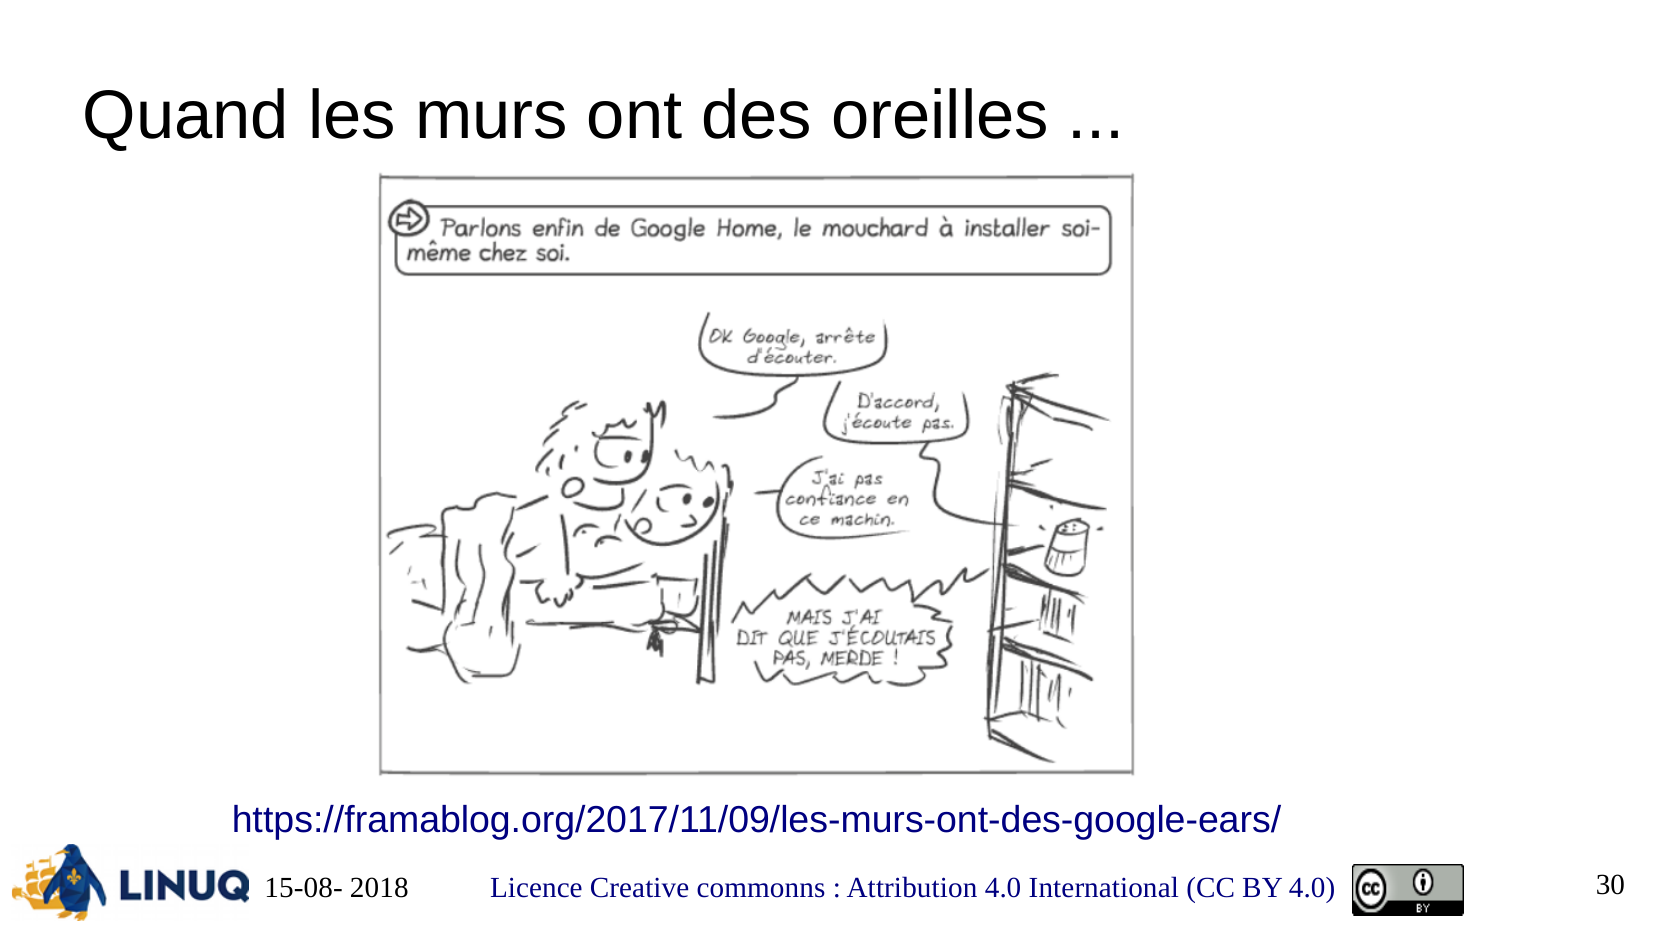

# Quand les murs ont des oreilles ...
https://framablog.org/2017/11/09/les-murs-ont-des-google-ears/
30
15-08- 2018